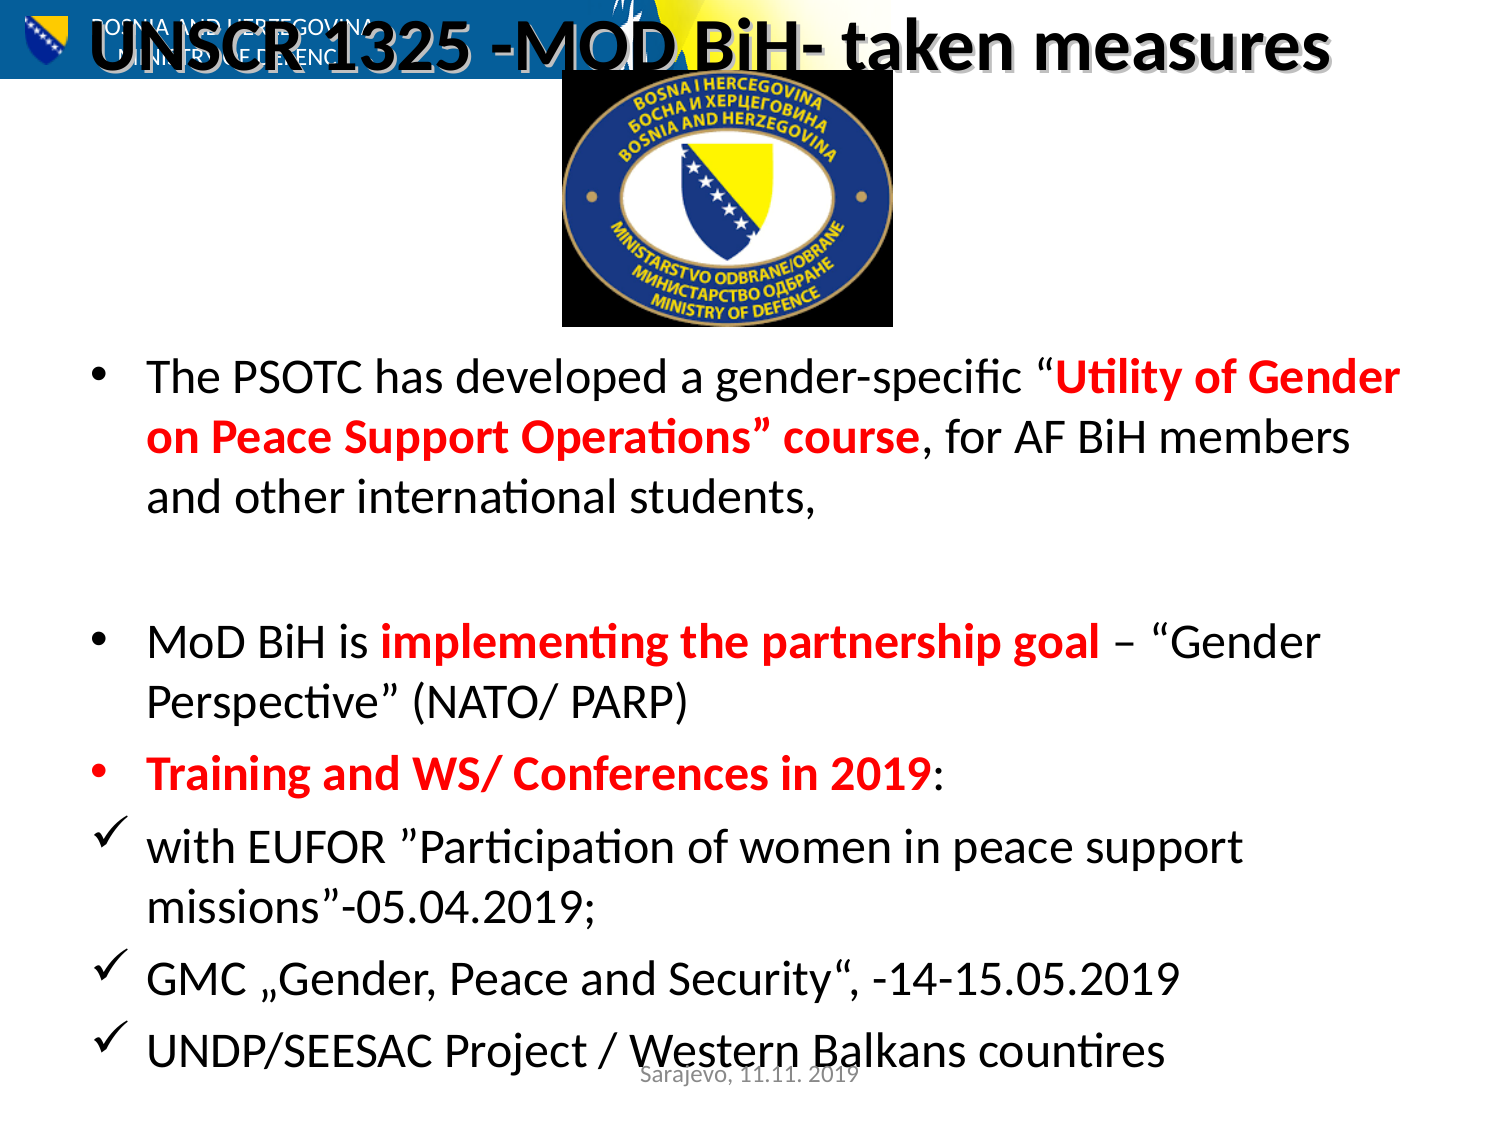

UNSCR 1325 -MOD BiH- taken measures
# The PSOTC has developed a gender-specific “Utility of Gender on Peace Support Operations” course, for AF BiH members and other international students,
MoD BiH is implementing the partnership goal – “Gender Perspective” (NATO/ PARP)
Training and WS/ Conferences in 2019:
with EUFOR ”Participation of women in peace support missions”-05.04.2019;
GMC „Gender, Peace and Security“, -14-15.05.2019
UNDP/SEESAC Project / Western Balkans countires
Sarajevo, 11.11. 2019